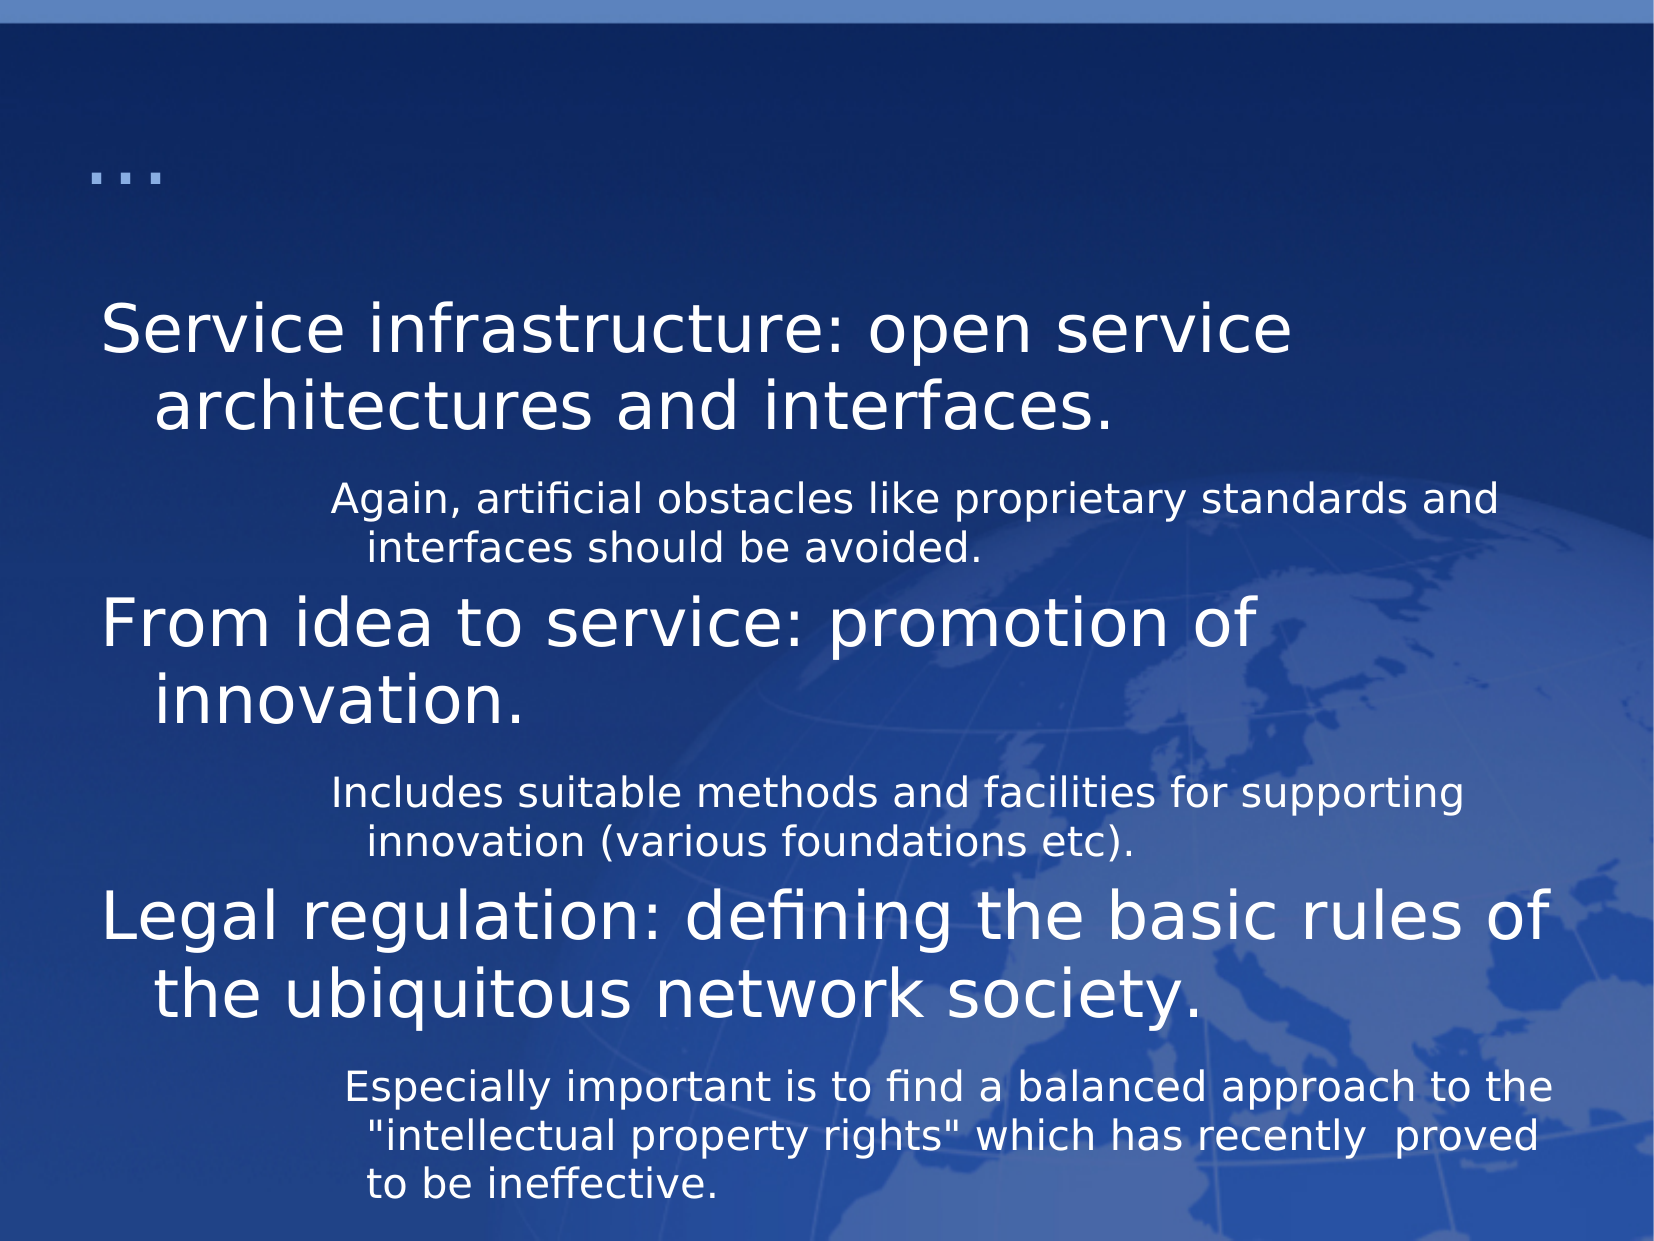

# ...
Service infrastructure: open service architectures and interfaces.
Again, artificial obstacles like proprietary standards and interfaces should be avoided.
From idea to service: promotion of innovation.
Includes suitable methods and facilities for supporting innovation (various foundations etc).
Legal regulation: defining the basic rules of the ubiquitous network society.
 Especially important is to find a balanced approach to the "intellectual property rights" which has recently proved to be ineffective.